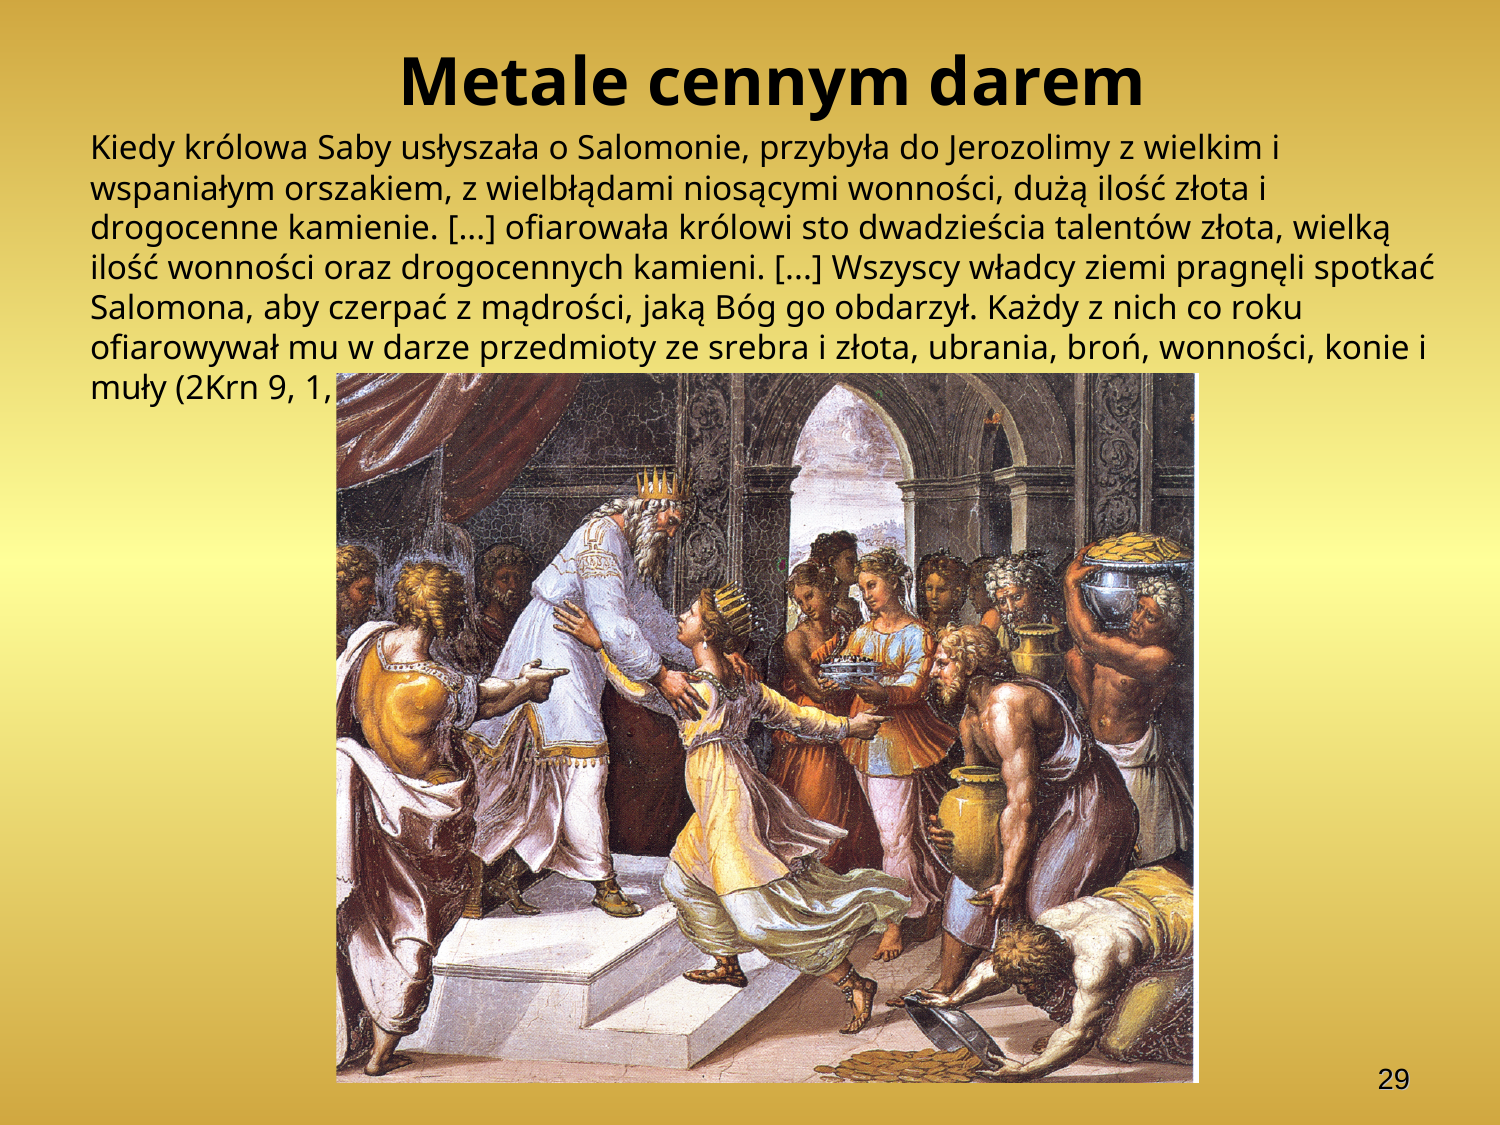

# Metale cennym darem
Kiedy królowa Saby usłyszała o Salomonie, przybyła do Jerozolimy z wielkim i wspaniałym orszakiem, z wielbłądami niosącymi wonności, dużą ilość złota i drogocenne kamienie. [...] ofiarowała królowi sto dwadzieścia talentów złota, wielką ilość wonności oraz drogocennych kamieni. [...] Wszyscy władcy ziemi pragnęli spotkać Salomona, aby czerpać z mądrości, jaką Bóg go obdarzył. Każdy z nich co roku ofiarowywał mu w darze przedmioty ze srebra i złota, ubrania, broń, wonności, konie i muły (2Krn 9, 1, 9, 23–24BPa).